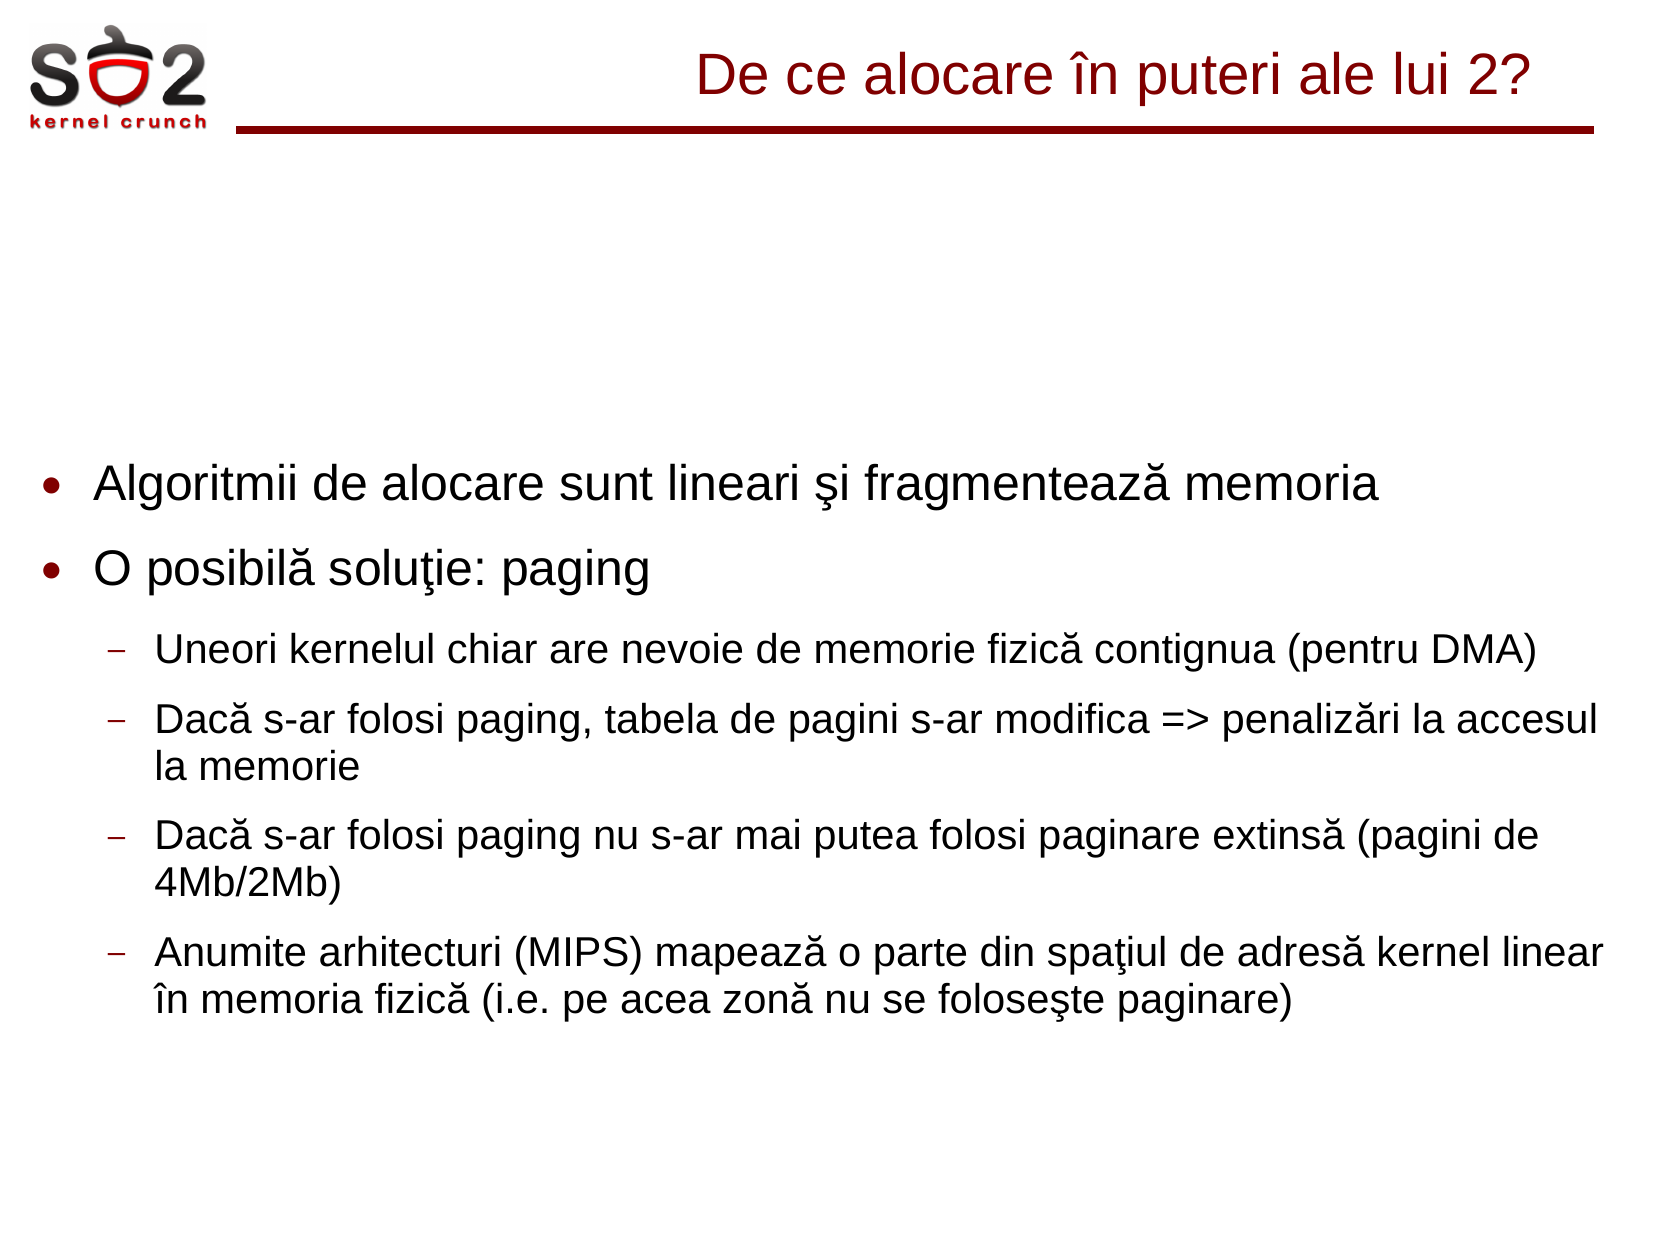

# De ce alocare în puteri ale lui 2?
Algoritmii de alocare sunt lineari şi fragmentează memoria
O posibilă soluţie: paging
Uneori kernelul chiar are nevoie de memorie fizică contignua (pentru DMA)
Dacă s-ar folosi paging, tabela de pagini s-ar modifica => penalizări la accesul la memorie
Dacă s-ar folosi paging nu s-ar mai putea folosi paginare extinsă (pagini de 4Mb/2Mb)
Anumite arhitecturi (MIPS) mapează o parte din spaţiul de adresă kernel linear în memoria fizică (i.e. pe acea zonă nu se foloseşte paginare)